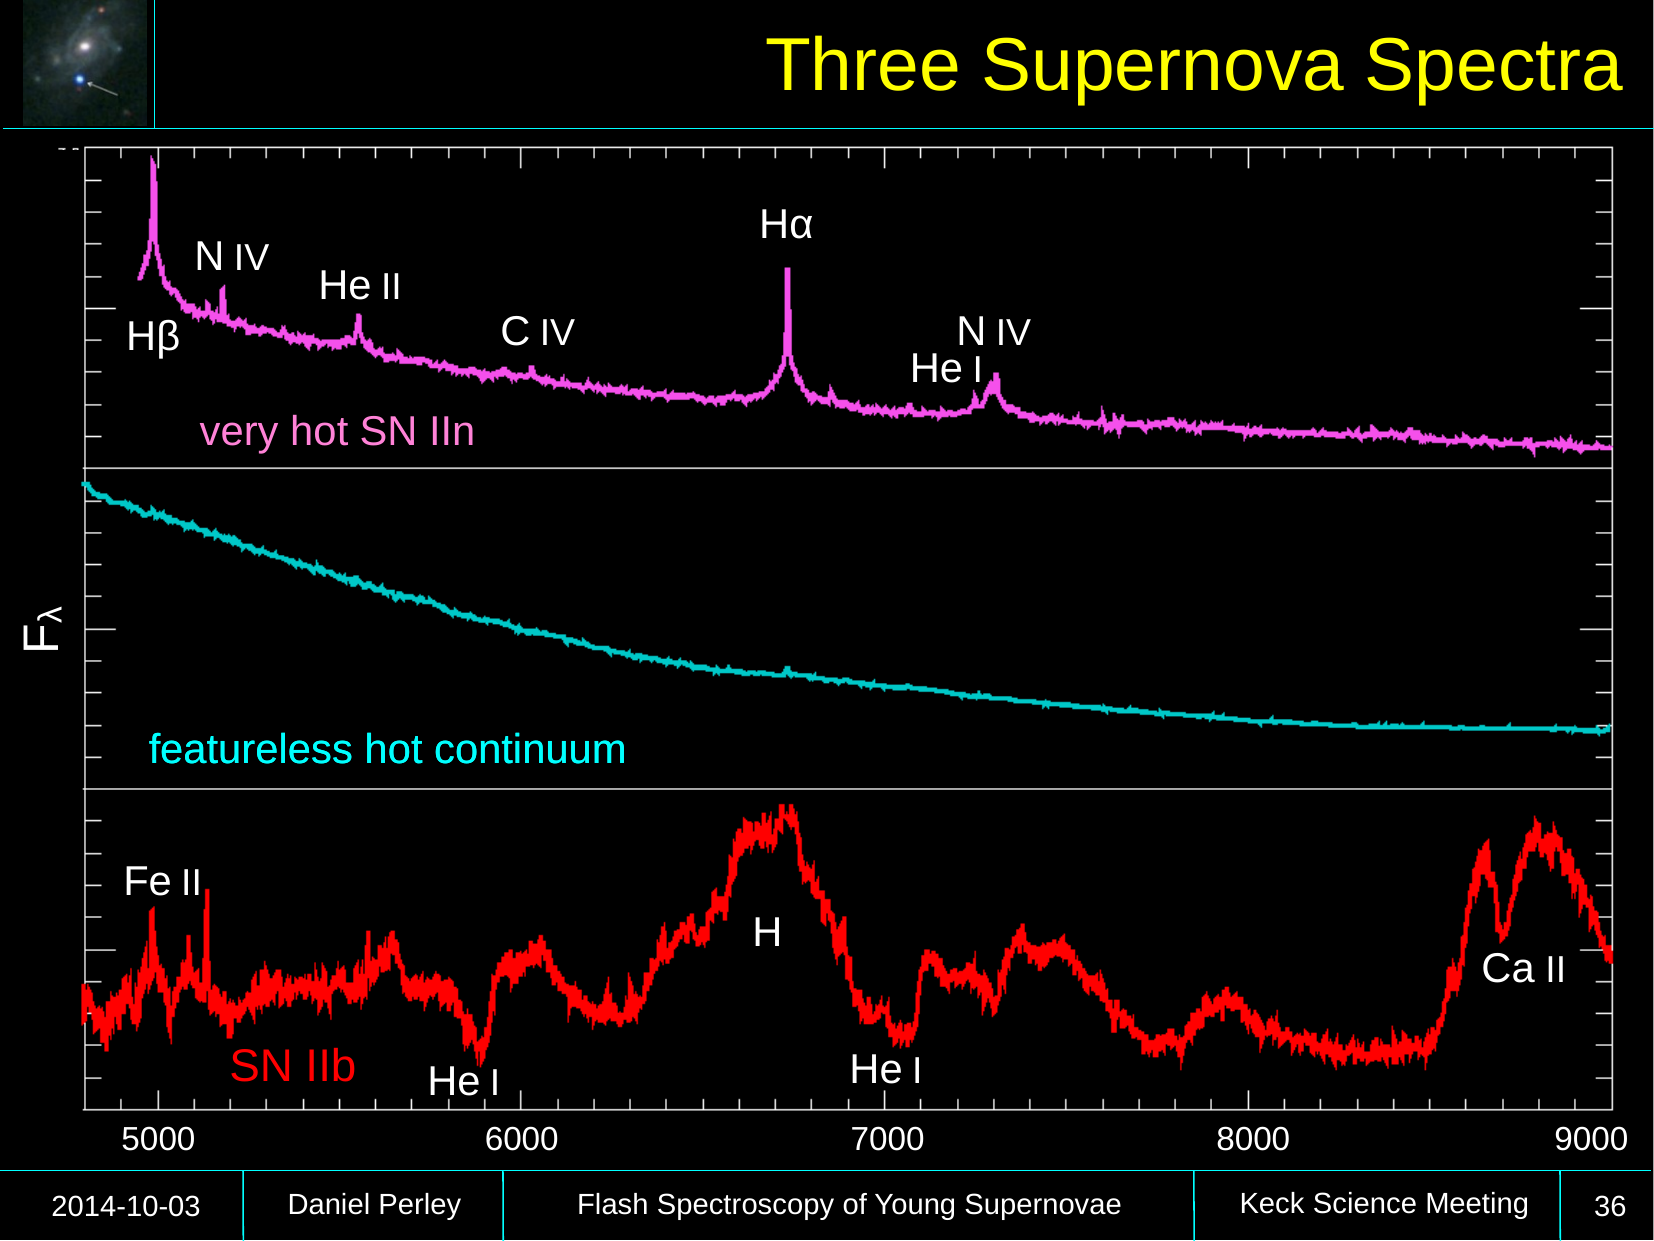

# Three Supernova Spectra
Hα
N IV
He II
C IV
N IV
Hβ
He I
very hot SN IIn
Fλ
featureless hot continuum
featureless hot continuum
Fe II
H
Ca II
SN IIb
He I
He I
5000			 6000			 7000			 8000			 9000
2014-10-03
36